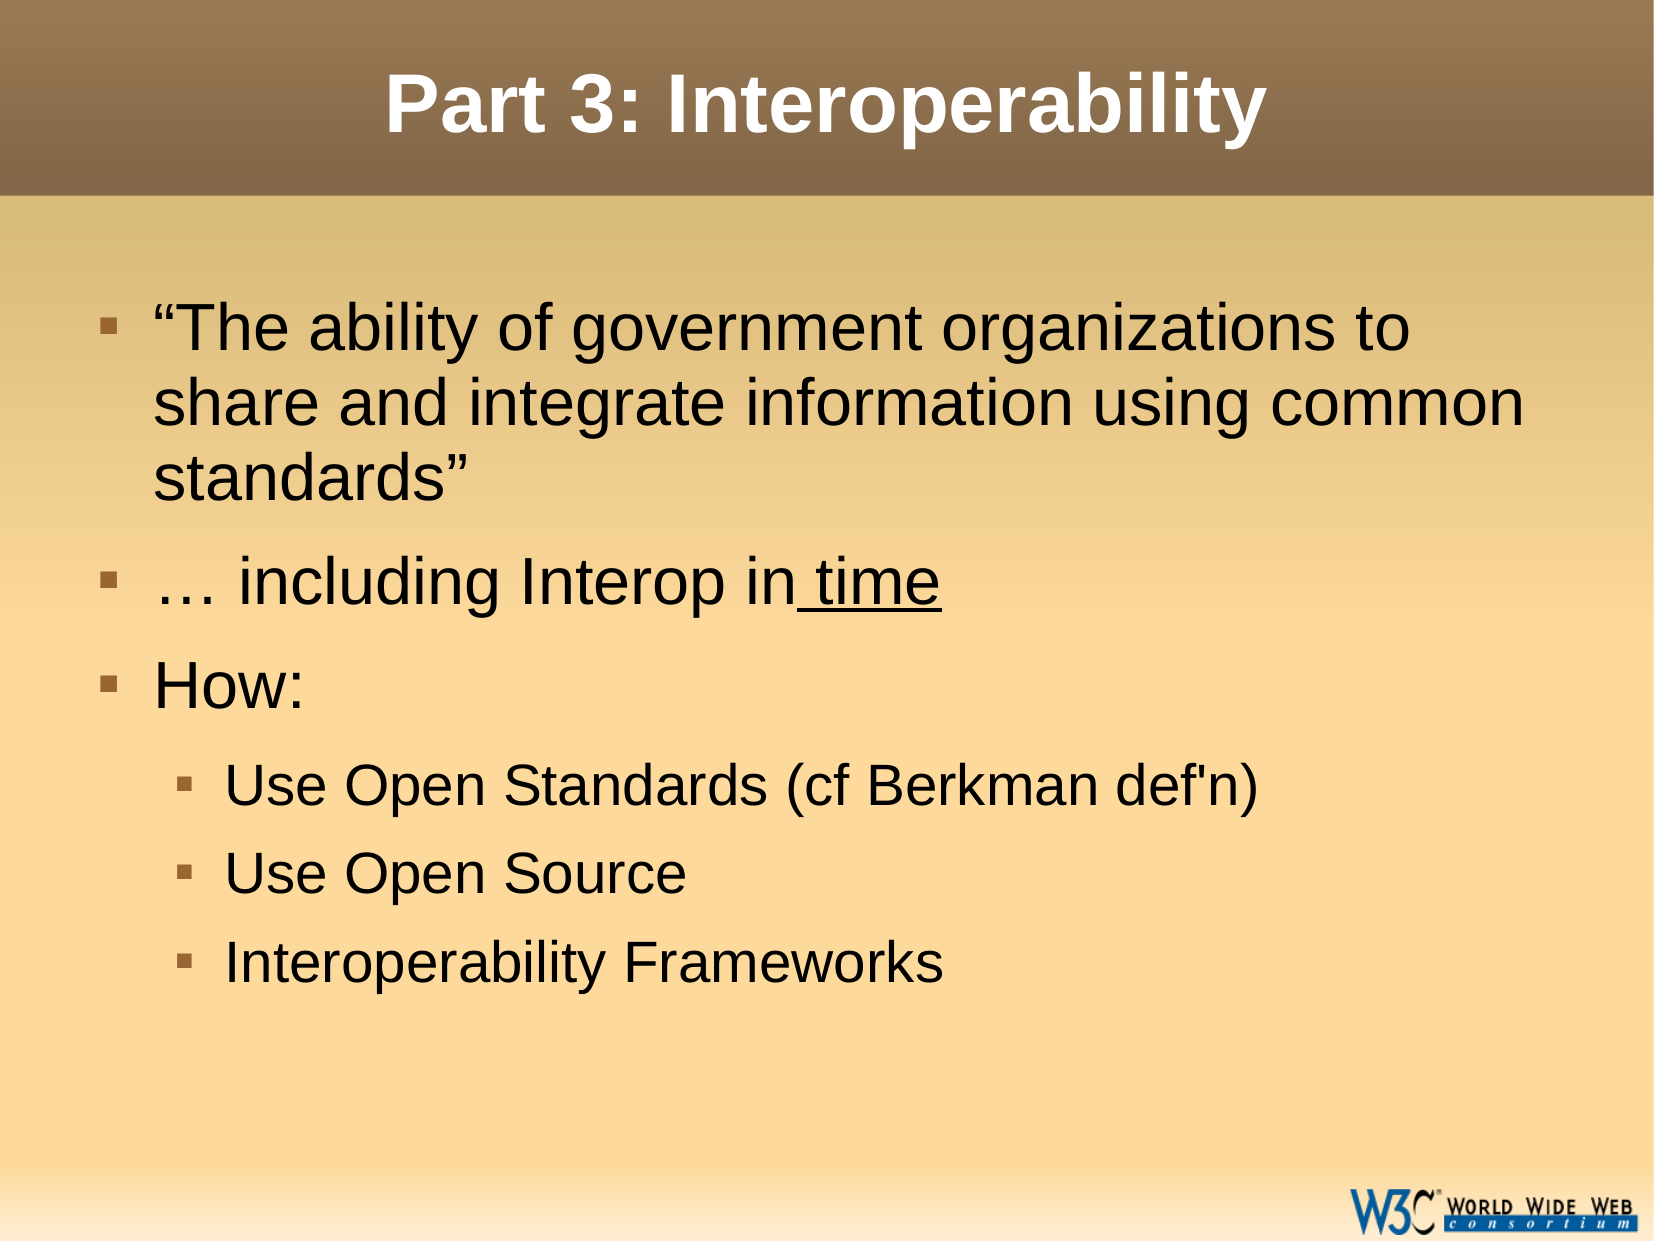

# Part 3: Interoperability
“The ability of government organizations to share and integrate information using common standards”
… including Interop in time
How:
Use Open Standards (cf Berkman def'n)
Use Open Source
Interoperability Frameworks